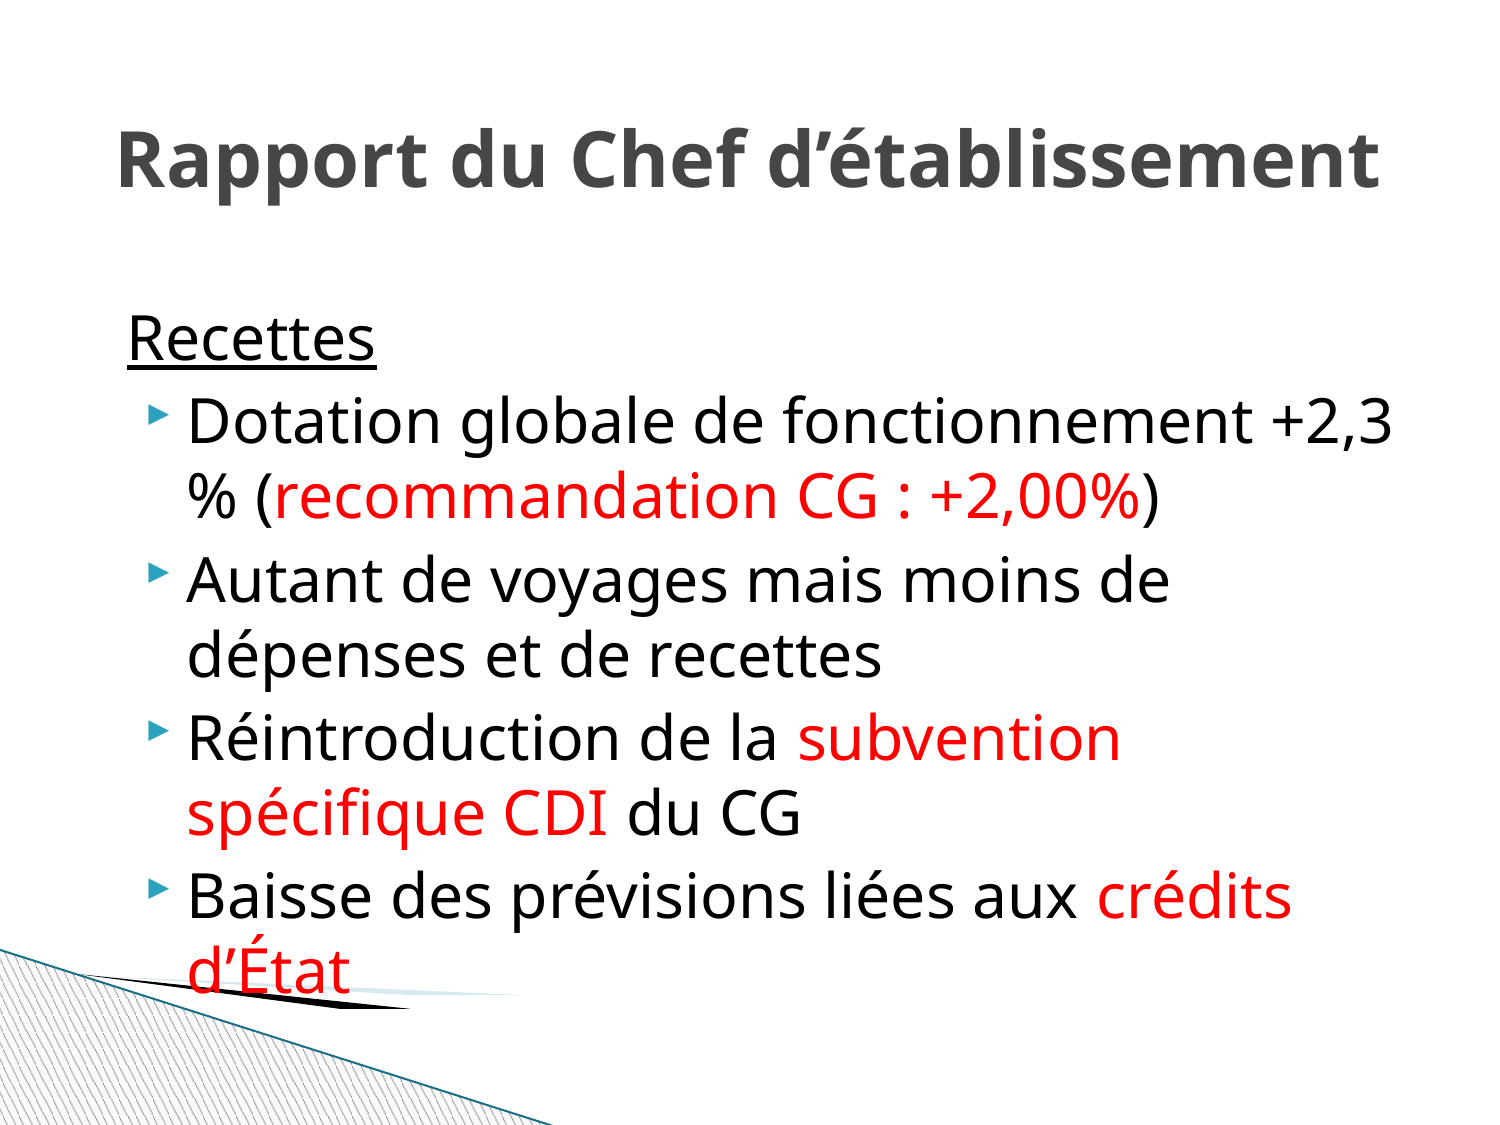

# Rapport du Chef d’établissement
Recettes
Dotation globale de fonctionnement +2,3 % (recommandation CG : +2,00%)
Autant de voyages mais moins de dépenses et de recettes
Réintroduction de la subvention spécifique CDI du CG
Baisse des prévisions liées aux crédits d’État